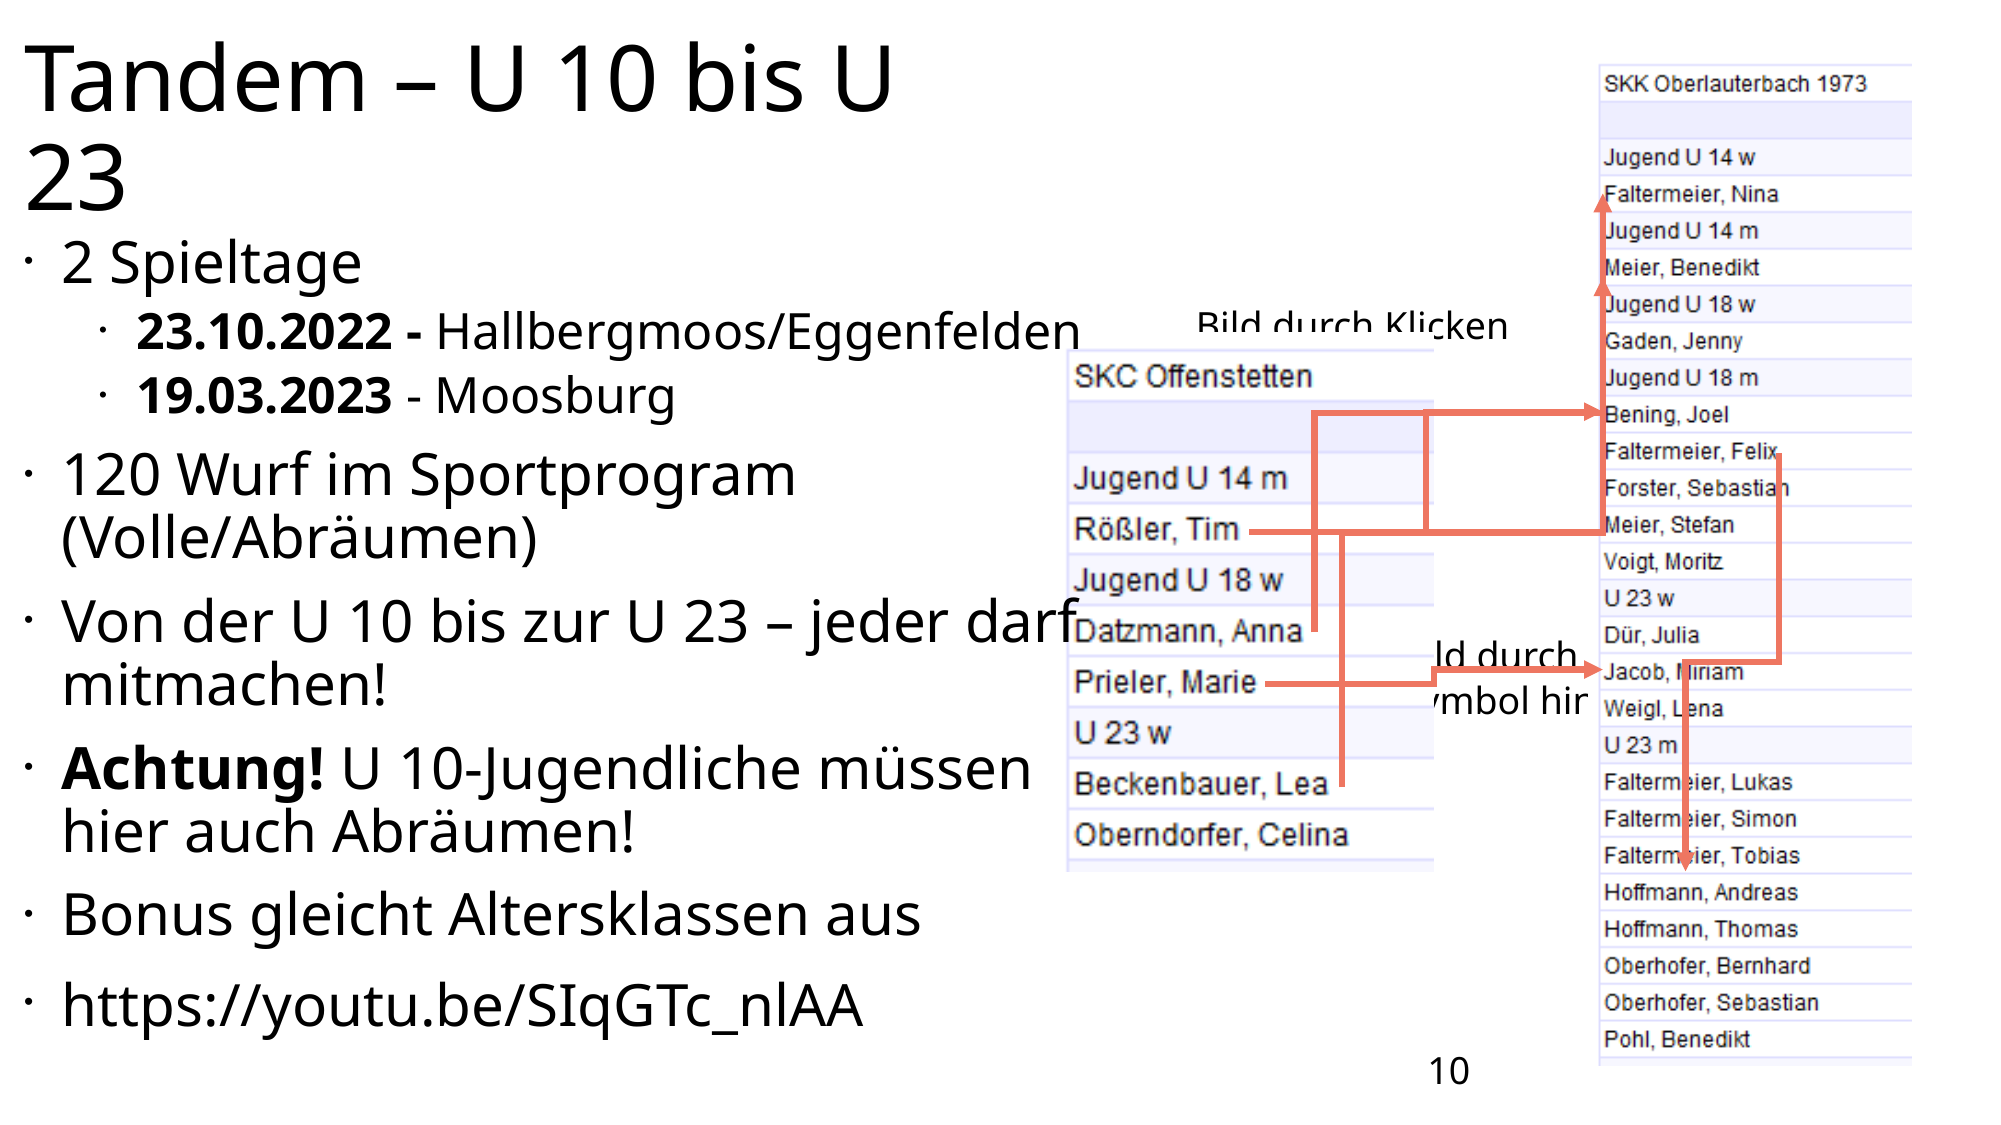

# Tandem – U 10 bis U 23
2 Spieltage
23.10.2022 - Hallbergmoos/Eggenfelden
19.03.2023 - Moosburg
120 Wurf im Sportprogram (Volle/Abräumen)
Von der U 10 bis zur U 23 – jeder darf mitmachen!
Achtung! U 10-Jugendliche müssen hier auch Abräumen!
Bonus gleicht Altersklassen aus
https://youtu.be/SIqGTc_nlAA